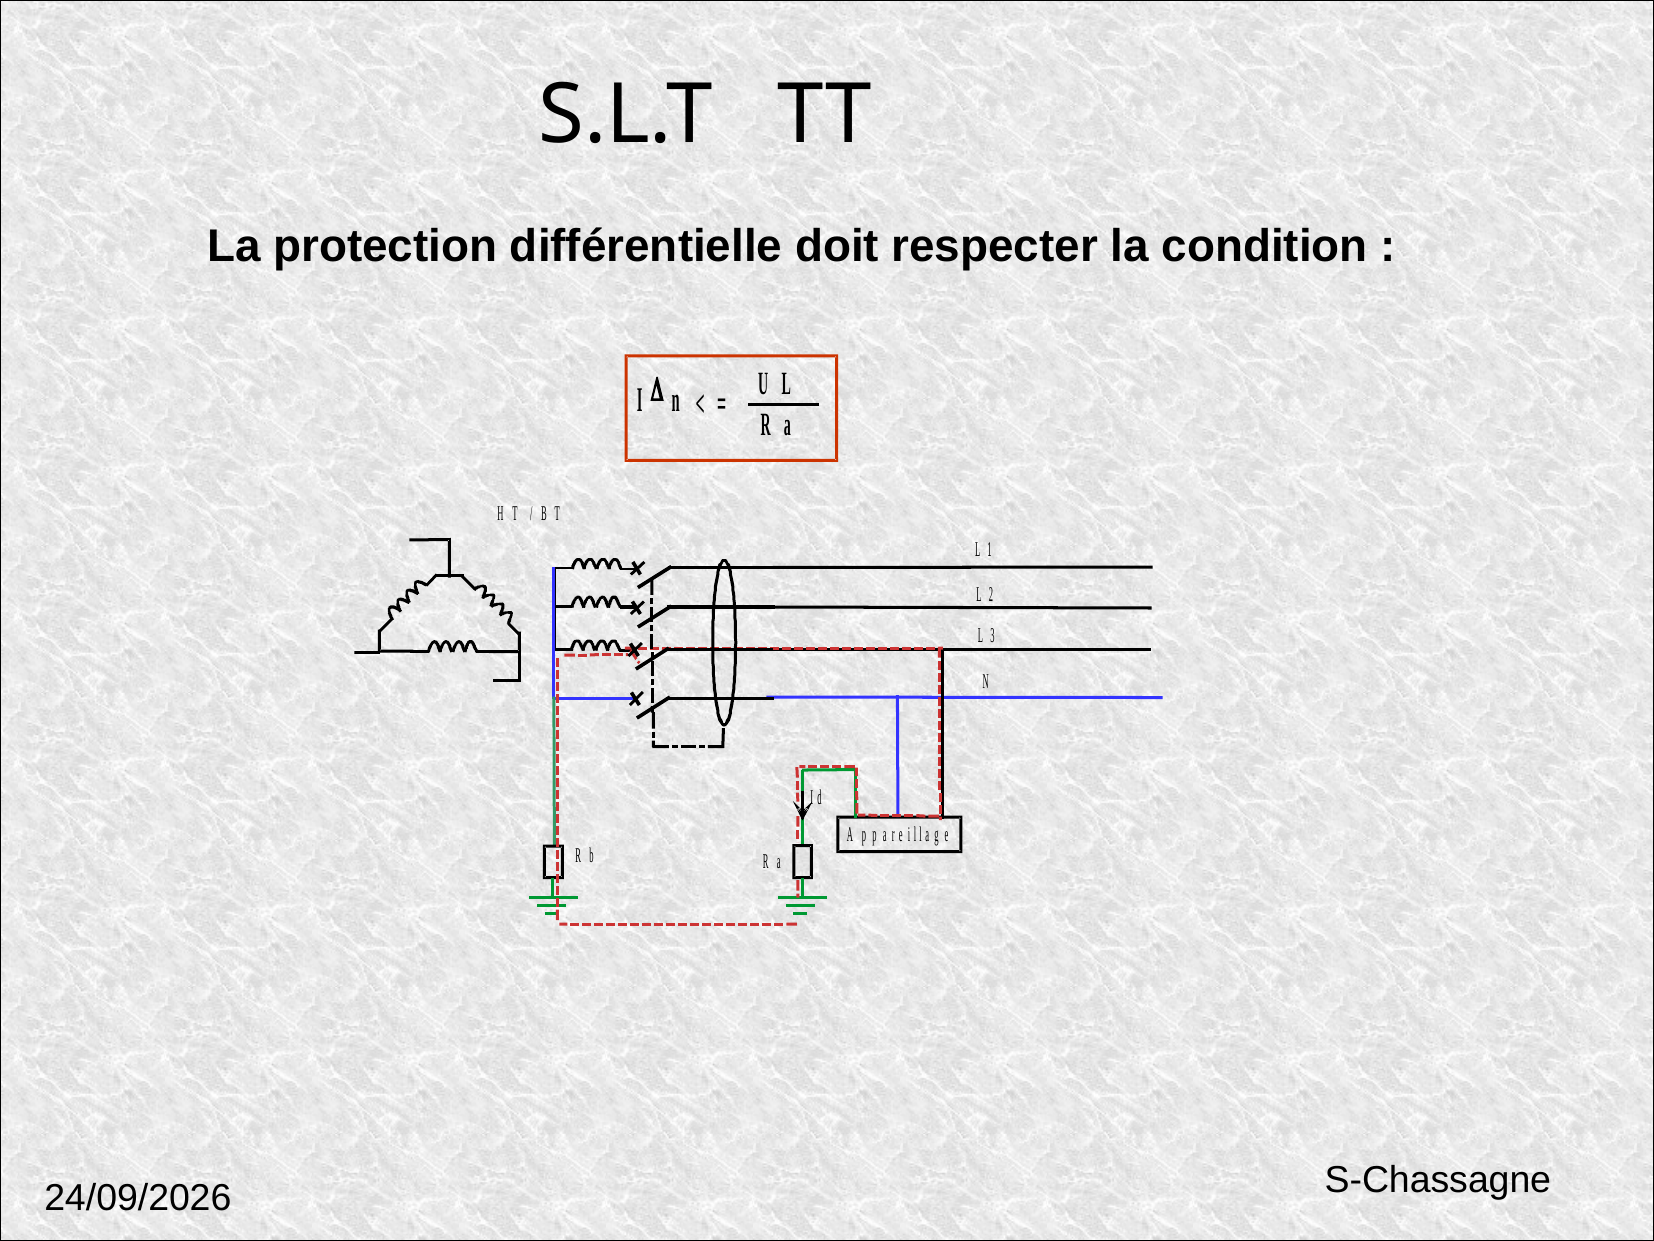

S.L.T TT
La protection différentielle doit respecter la condition :